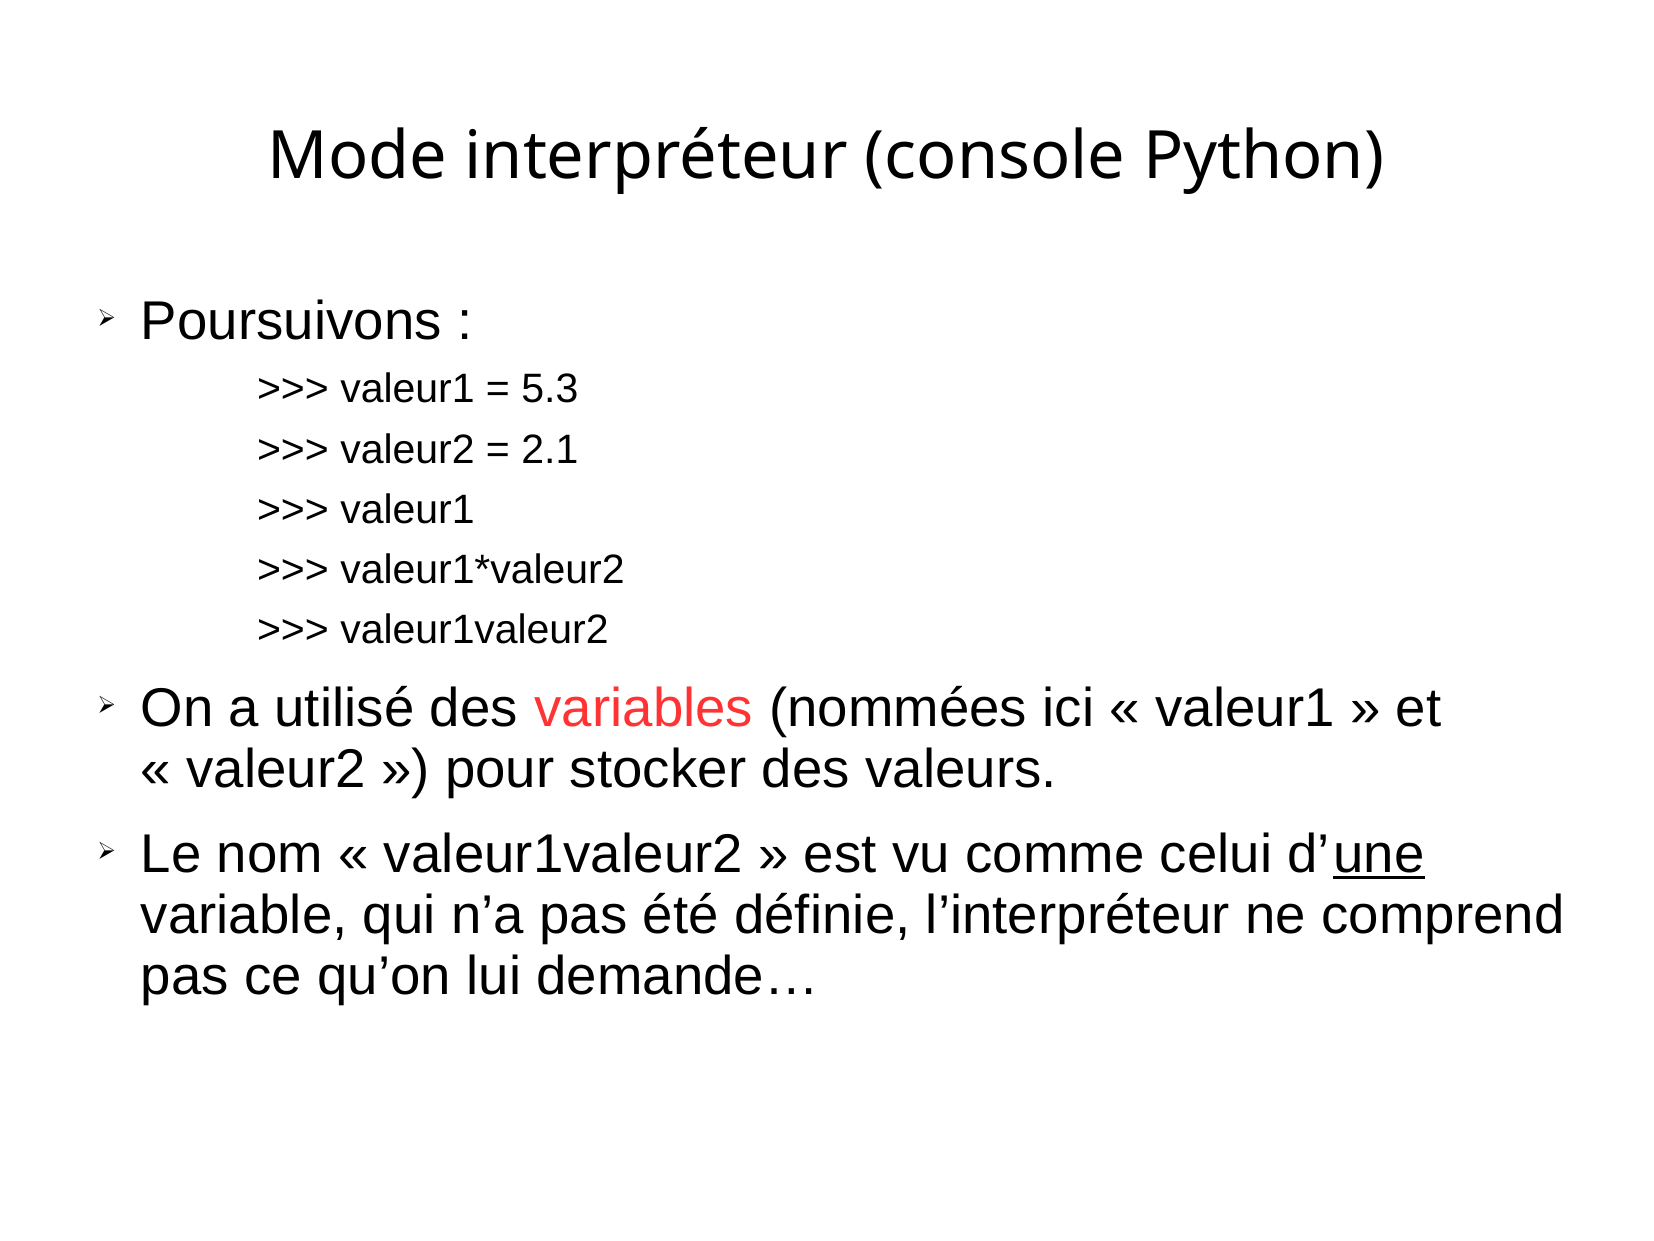

# Mode interpréteur (console Python)
Poursuivons :
>>> valeur1 = 5.3
>>> valeur2 = 2.1
>>> valeur1
>>> valeur1*valeur2
>>> valeur1valeur2
On a utilisé des variables (nommées ici « valeur1 » et « valeur2 ») pour stocker des valeurs.
Le nom « valeur1valeur2 » est vu comme celui d’une variable, qui n’a pas été définie, l’interpréteur ne comprend pas ce qu’on lui demande…